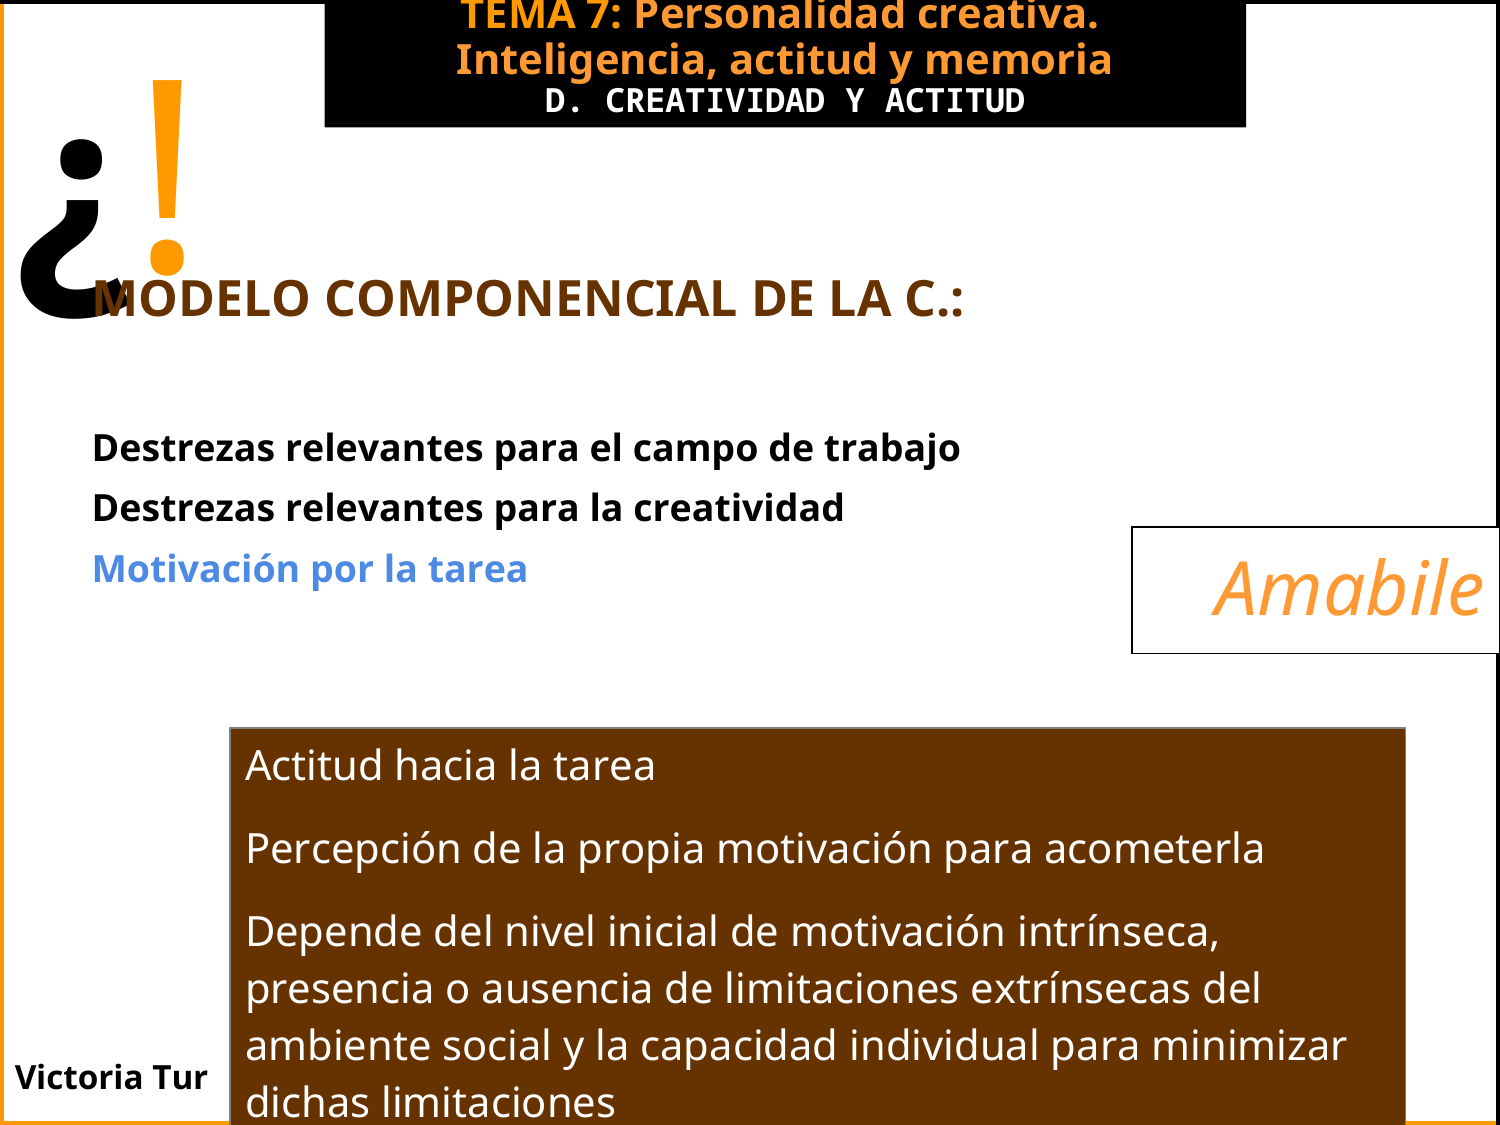

# MODELO COMPONENCIAL DE LA C.:
Destrezas relevantes para el campo de trabajo
Destrezas relevantes para la creatividad
Motivación por la tarea
Amabile
Actitud hacia la tarea
Percepción de la propia motivación para acometerla
Depende del nivel inicial de motivación intrínseca, presencia o ausencia de limitaciones extrínsecas del ambiente social y la capacidad individual para minimizar dichas limitaciones